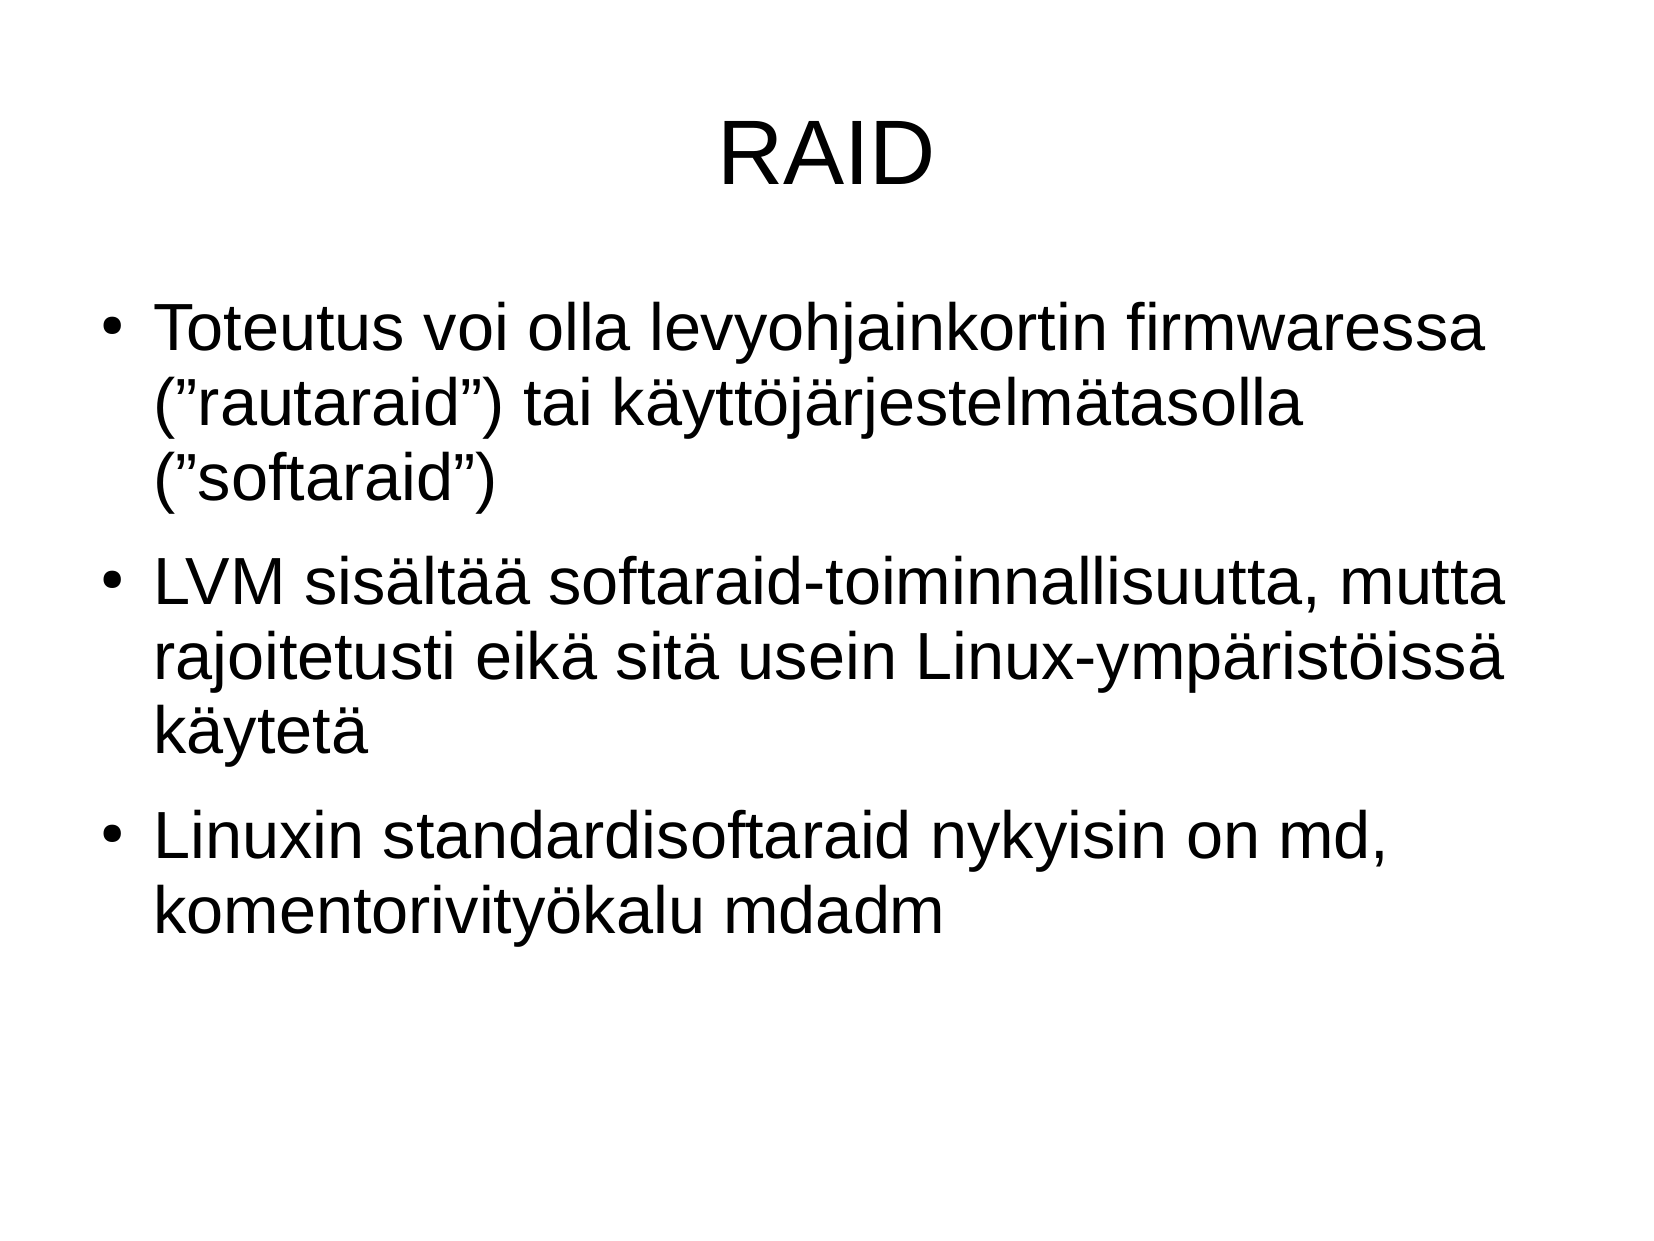

# RAID
Toteutus voi olla levyohjainkortin firmwaressa (”rautaraid”) tai käyttöjärjestelmätasolla (”softaraid”)
LVM sisältää softaraid-toiminnallisuutta, mutta rajoitetusti eikä sitä usein Linux-ympäristöissä käytetä
Linuxin standardisoftaraid nykyisin on md, komentorivityökalu mdadm